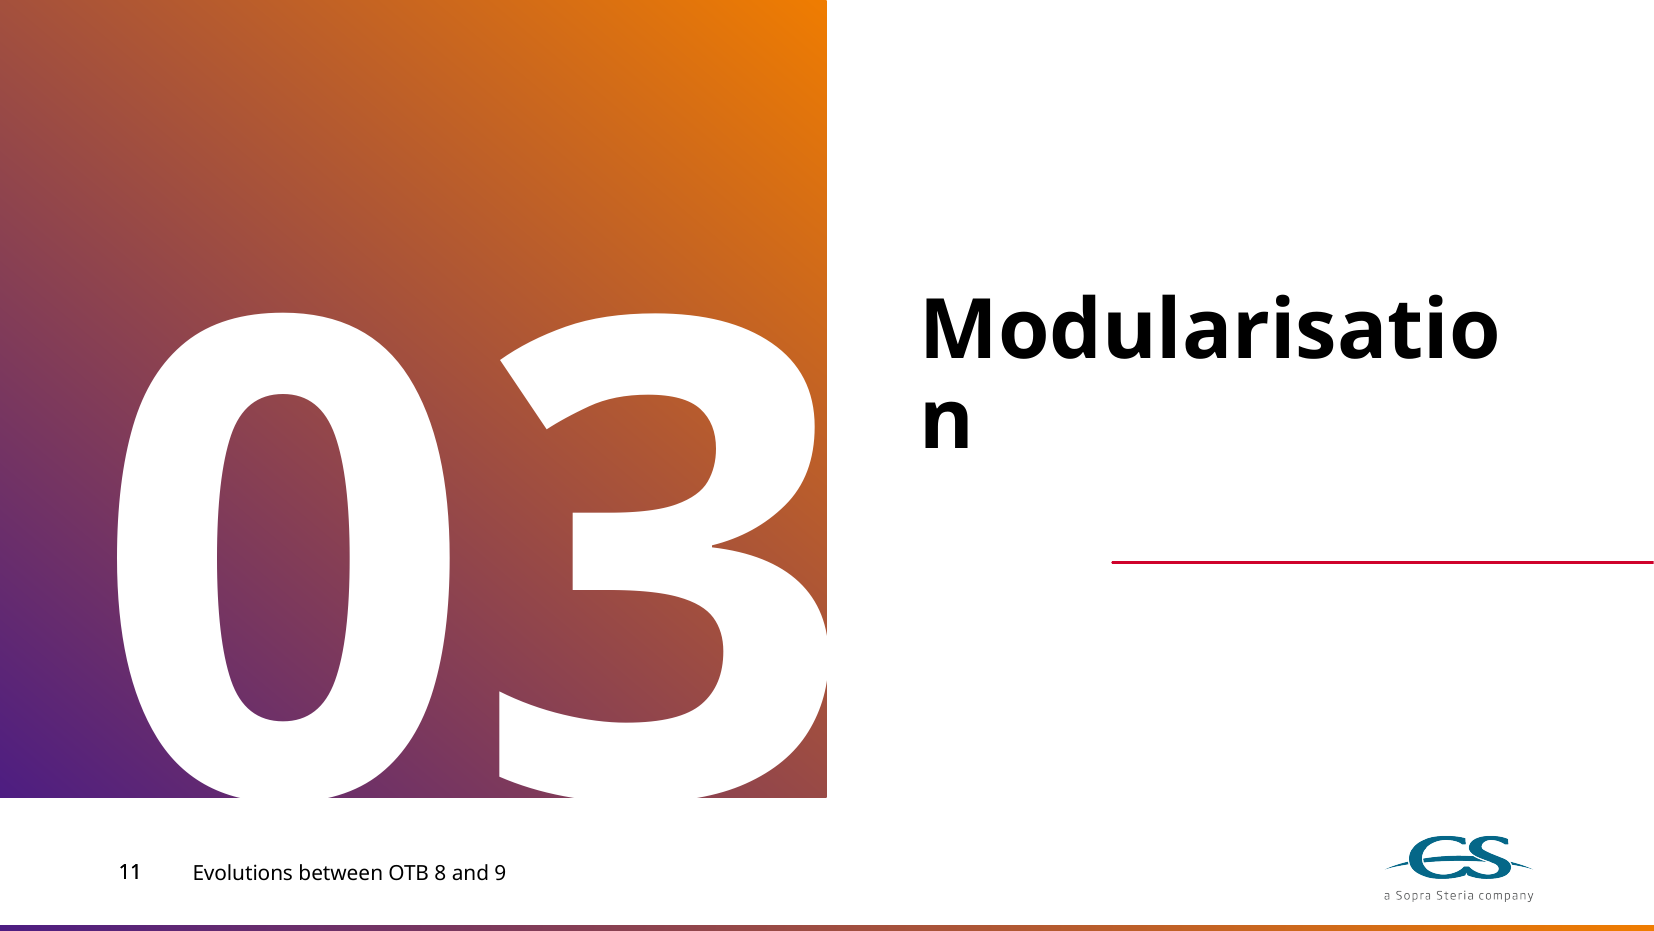

03
# Modularisation
Evolutions between OTB 8 and 9